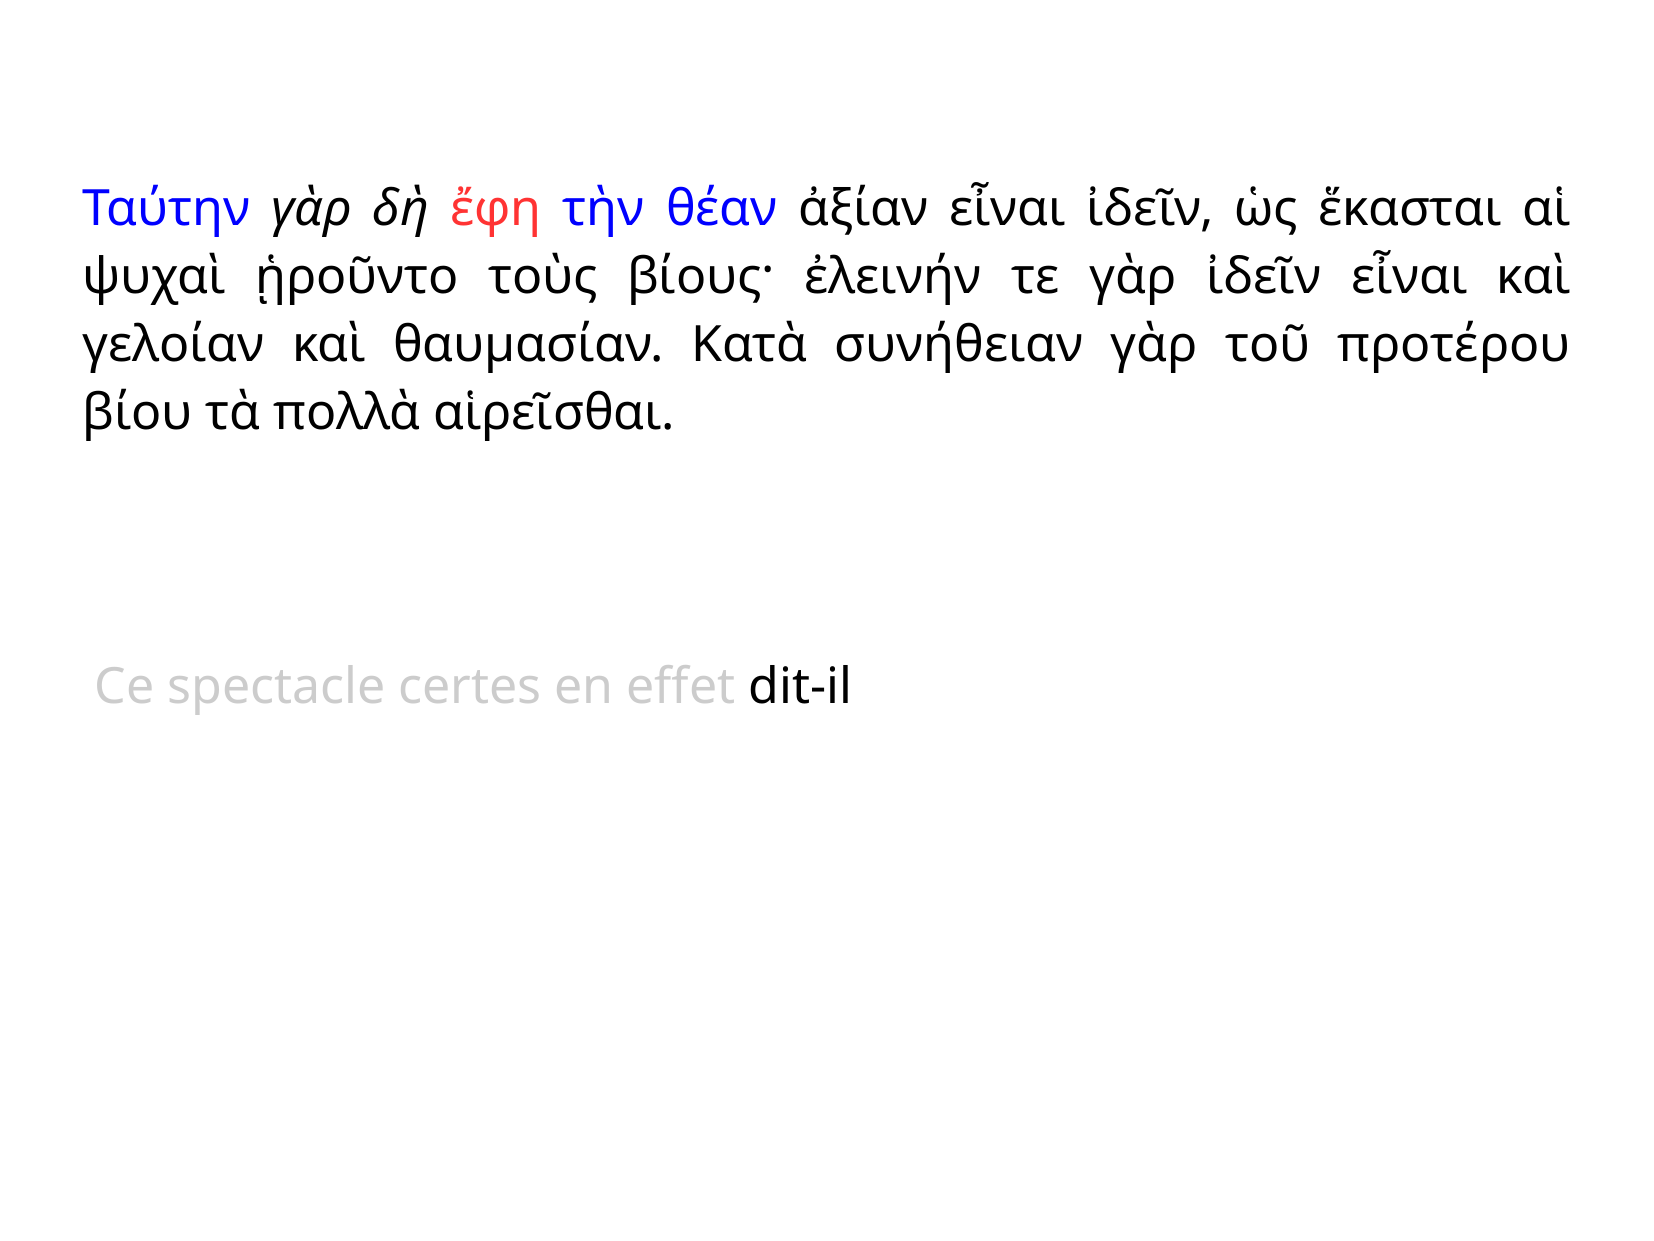

# Ταύτην γὰρ δὴ ἔφη τὴν θέαν ἀξίαν εἶναι ἰδεῖν, ὡς ἕκασται αἱ ψυχαὶ ᾑροῦντο τοὺς βίους· ἐλεινήν τε γὰρ ἰδεῖν εἶναι καὶ γελοίαν καὶ θαυμασίαν. Κατὰ συνήθειαν γὰρ τοῦ προτέρου βίου τὰ πολλὰ αἱρεῖσθαι.
Ce spectacle certes en effet dit-il